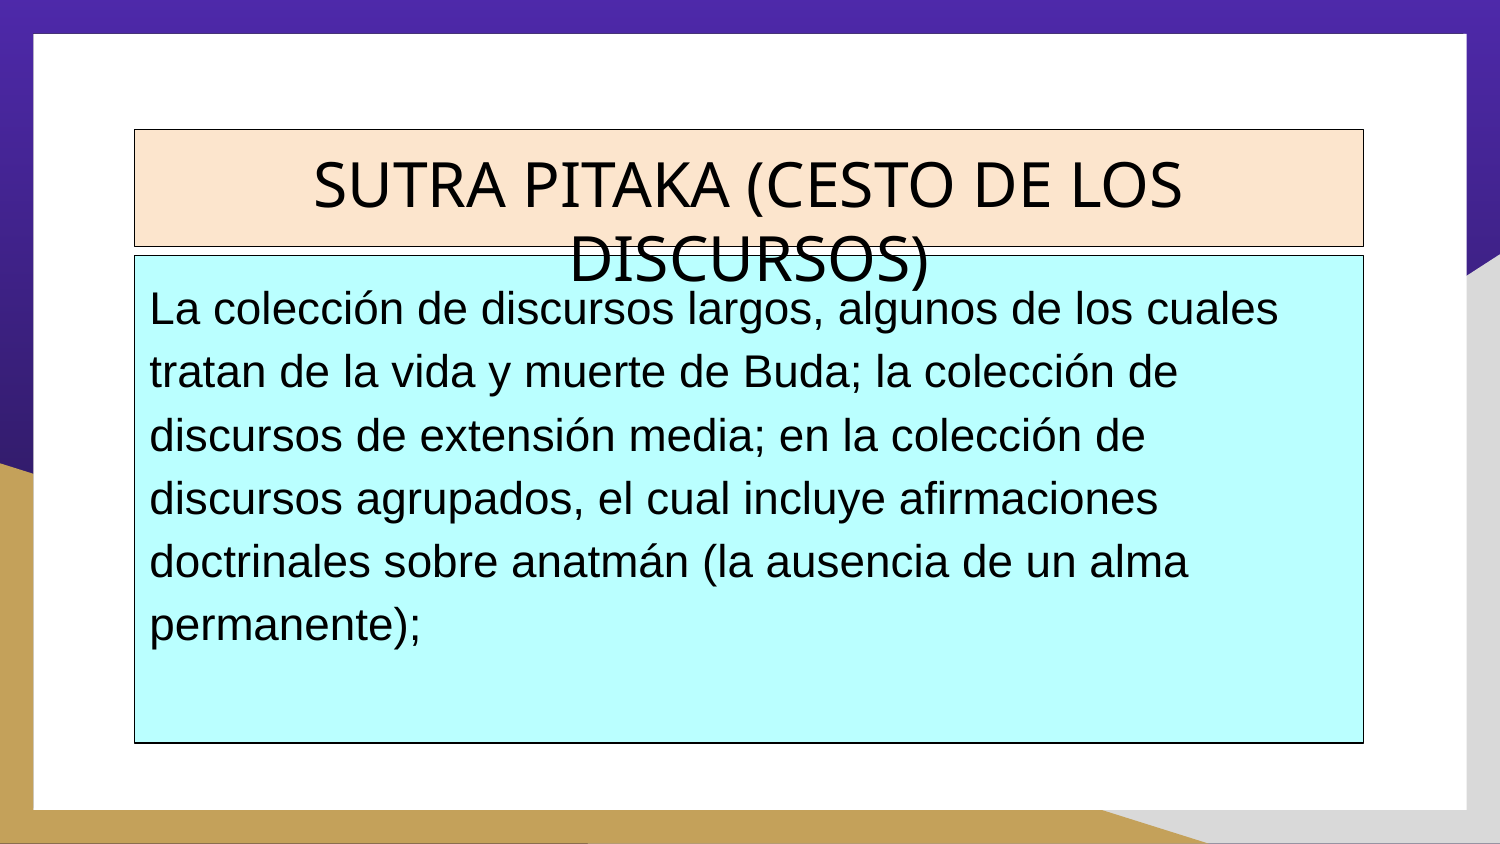

SUTRA PITAKA (CESTO DE LOS DISCURSOS)
# La colección de discursos largos, algunos de los cuales tratan de la vida y muerte de Buda; la colección de discursos de extensión media; en la colección de discursos agrupados, el cual incluye afirmaciones doctrinales sobre anatmán (la ausencia de un alma permanente);